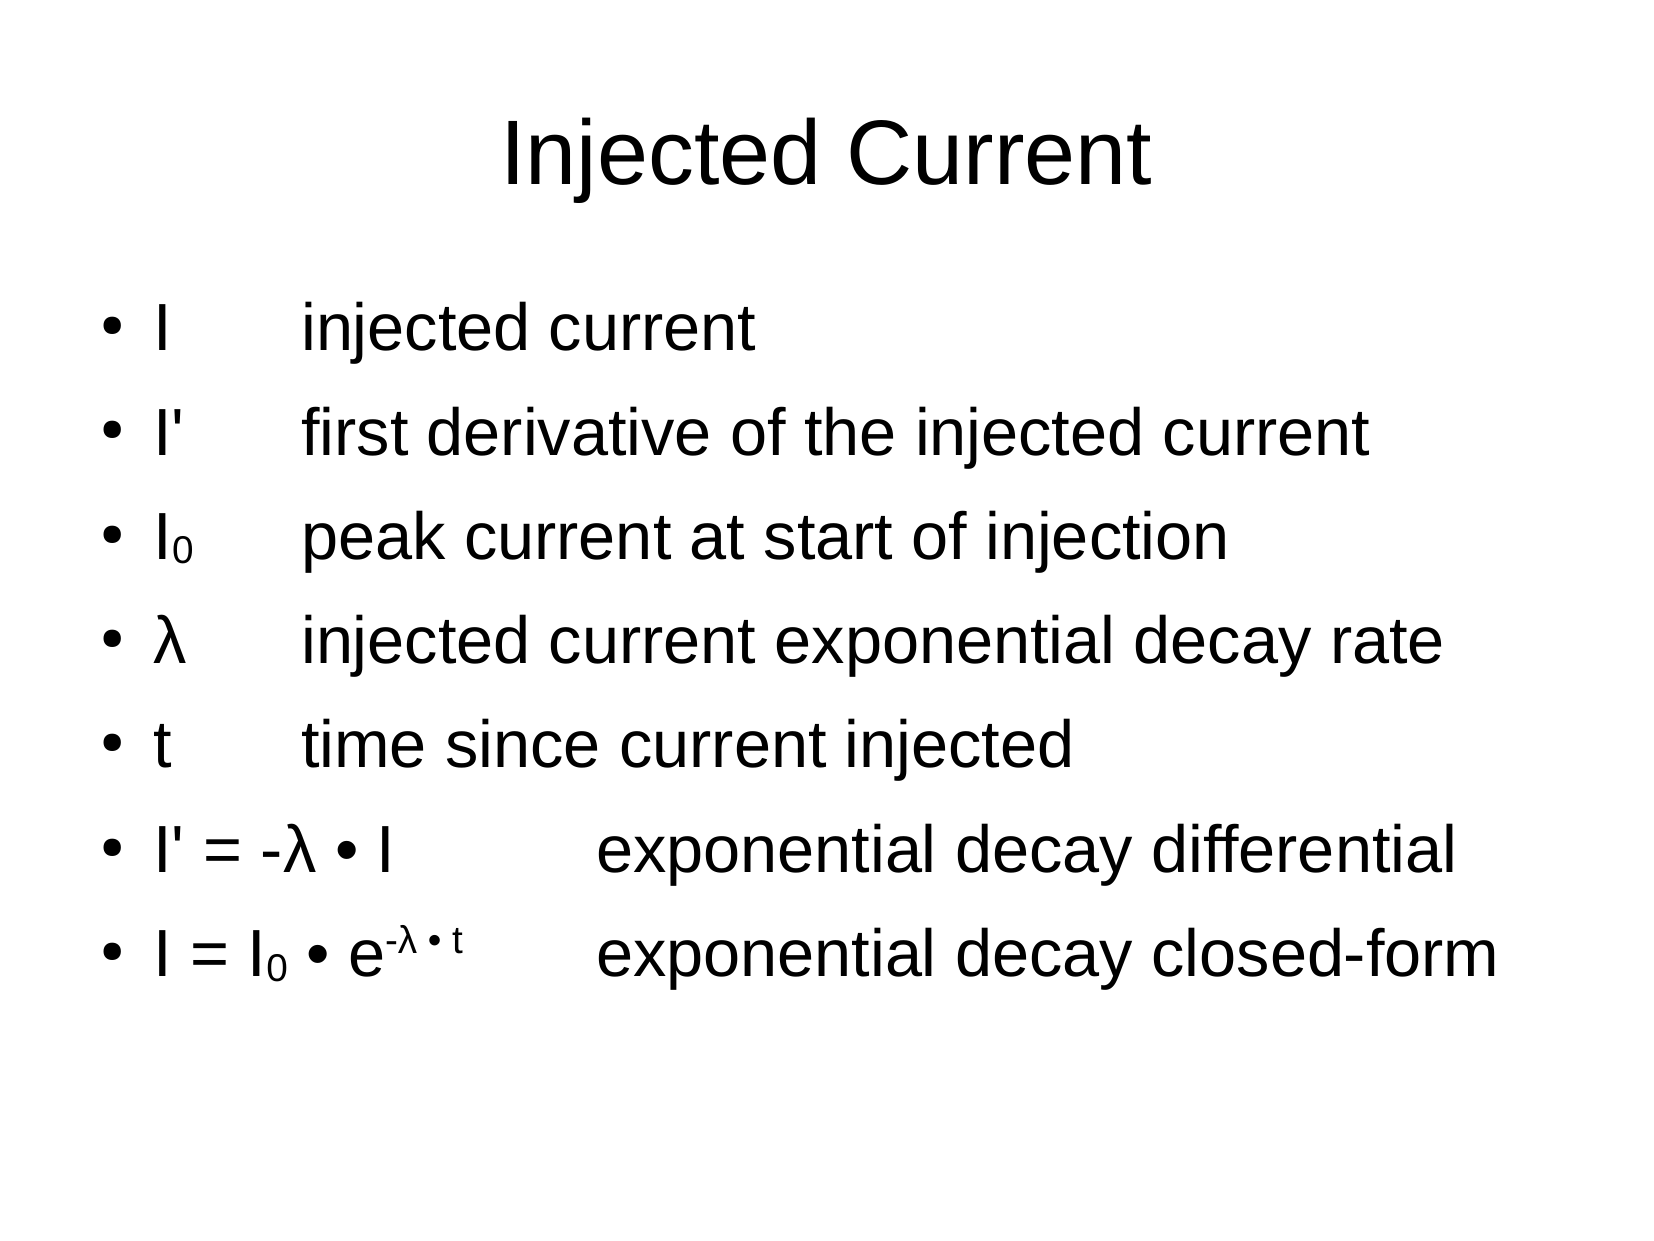

# Injected Current
I		injected current
I'		first derivative of the injected current
I0		peak current at start of injection
λ		injected current exponential decay rate
t		time since current injected
I' = -λ • I			exponential decay differential
I = I0 • e-λ • t		exponential decay closed-form